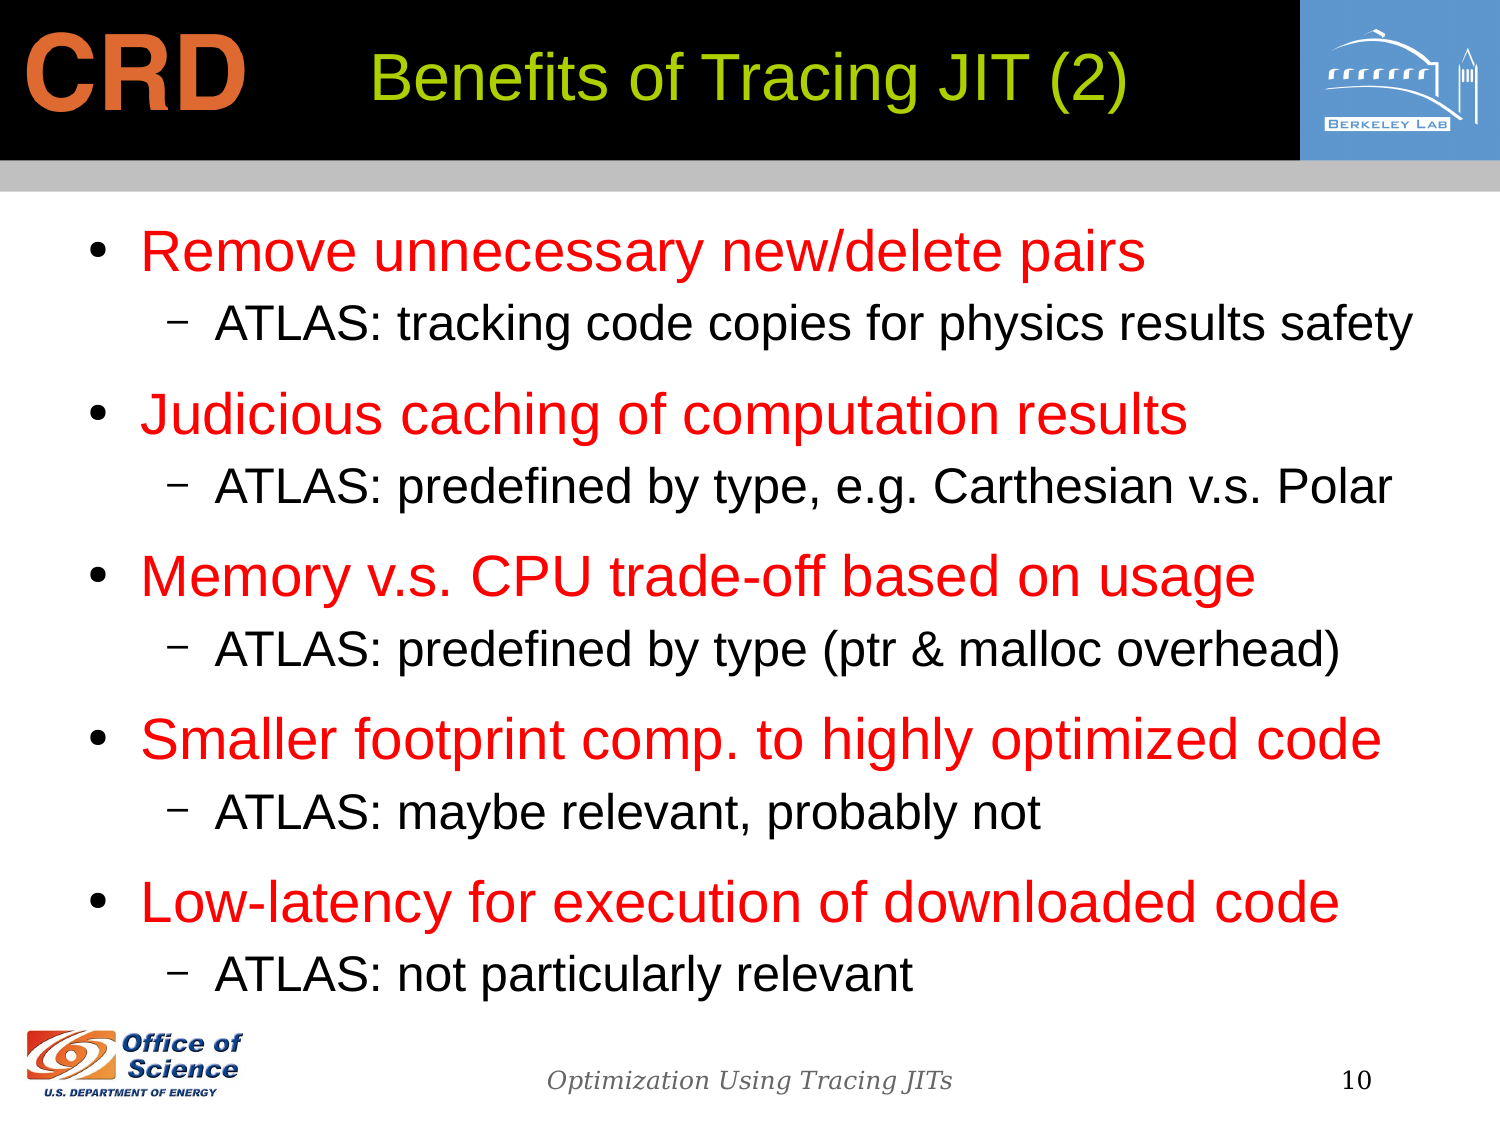

# Benefits of Tracing JIT (2)
Remove unnecessary new/delete pairs
ATLAS: tracking code copies for physics results safety
Judicious caching of computation results
ATLAS: predefined by type, e.g. Carthesian v.s. Polar
Memory v.s. CPU trade-off based on usage
ATLAS: predefined by type (ptr & malloc overhead)
Smaller footprint comp. to highly optimized code
ATLAS: maybe relevant, probably not
Low-latency for execution of downloaded code
ATLAS: not particularly relevant
Optimization Using Tracing JITs
10